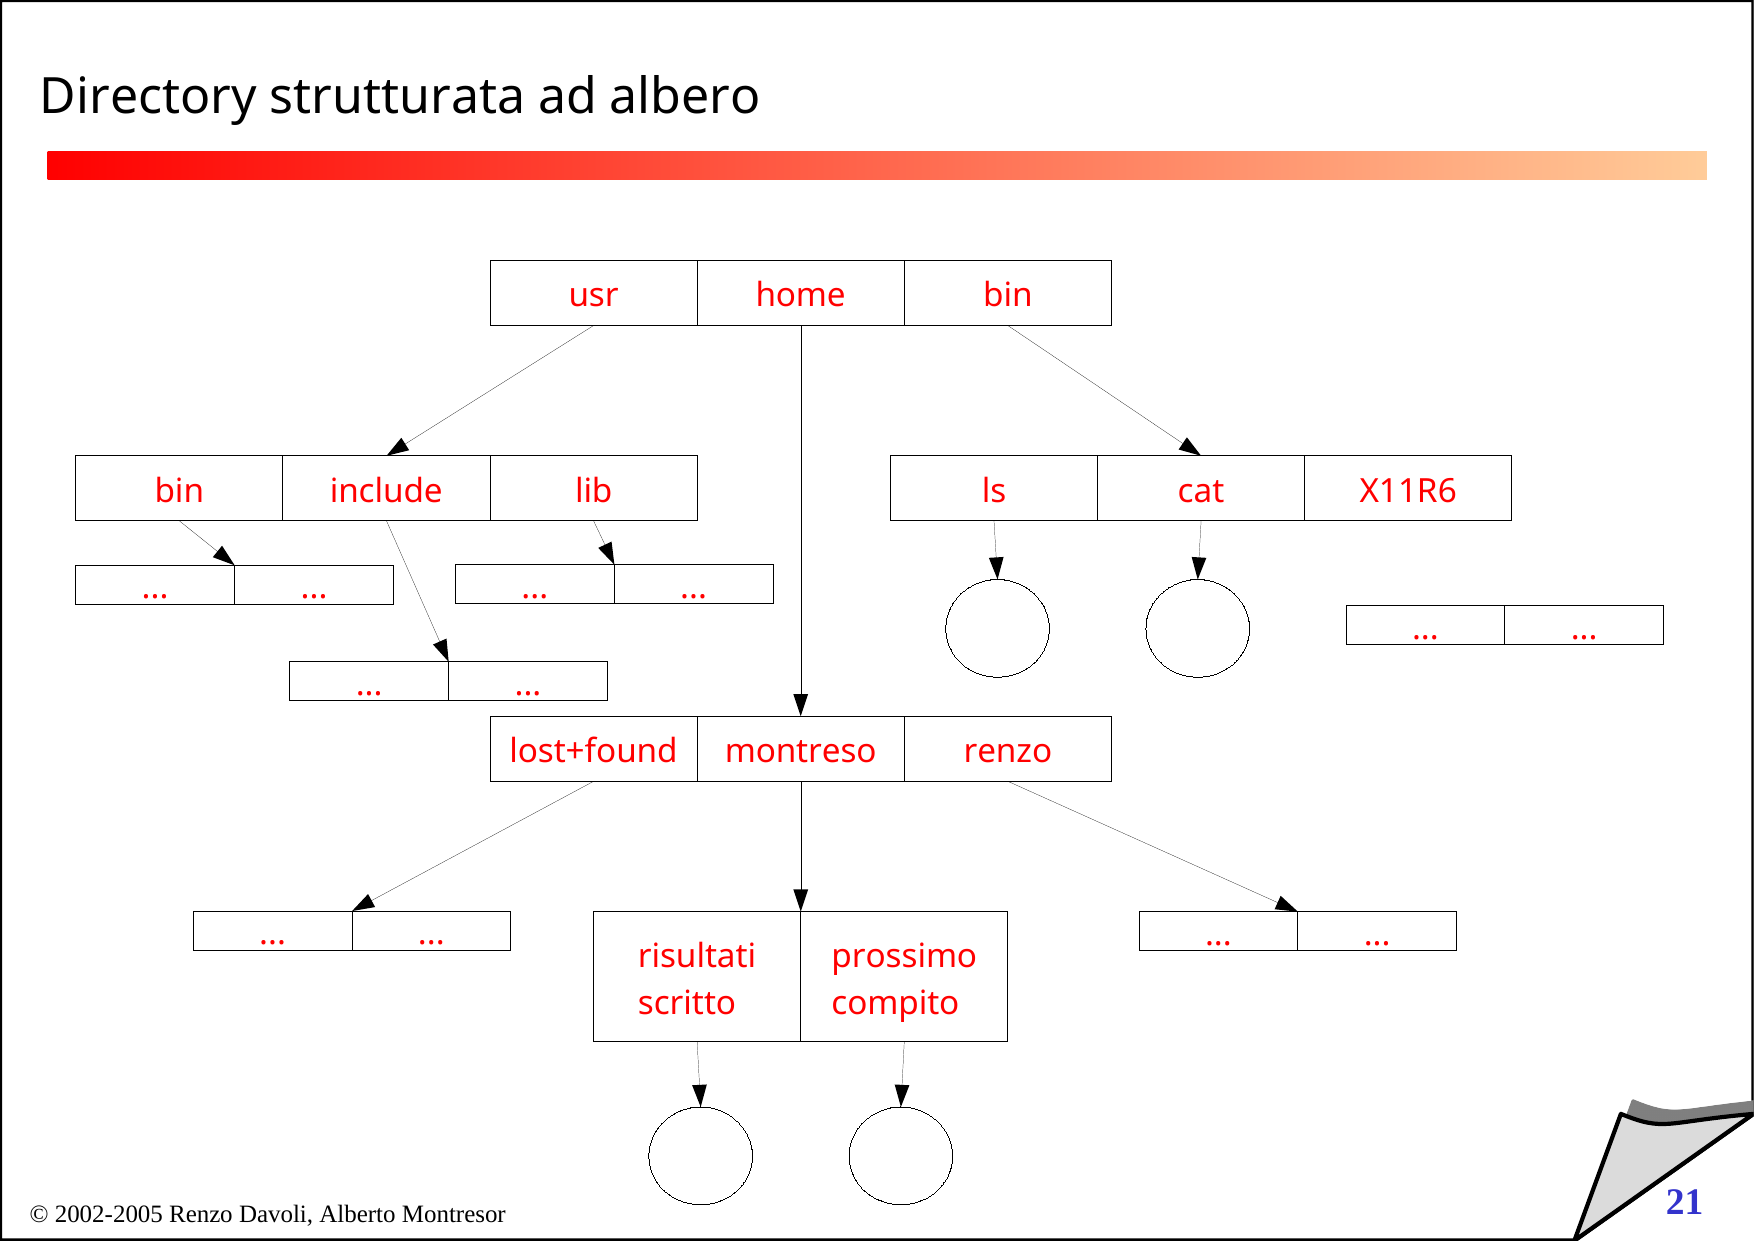

# Directory strutturata ad albero
usr
home
bin
bin
include
lib
ls
cat
X11R6
...
...
...
...
...
...
...
...
lost+found
montreso
renzo
...
...
risultati
scritto
prossimo
compito
...
...